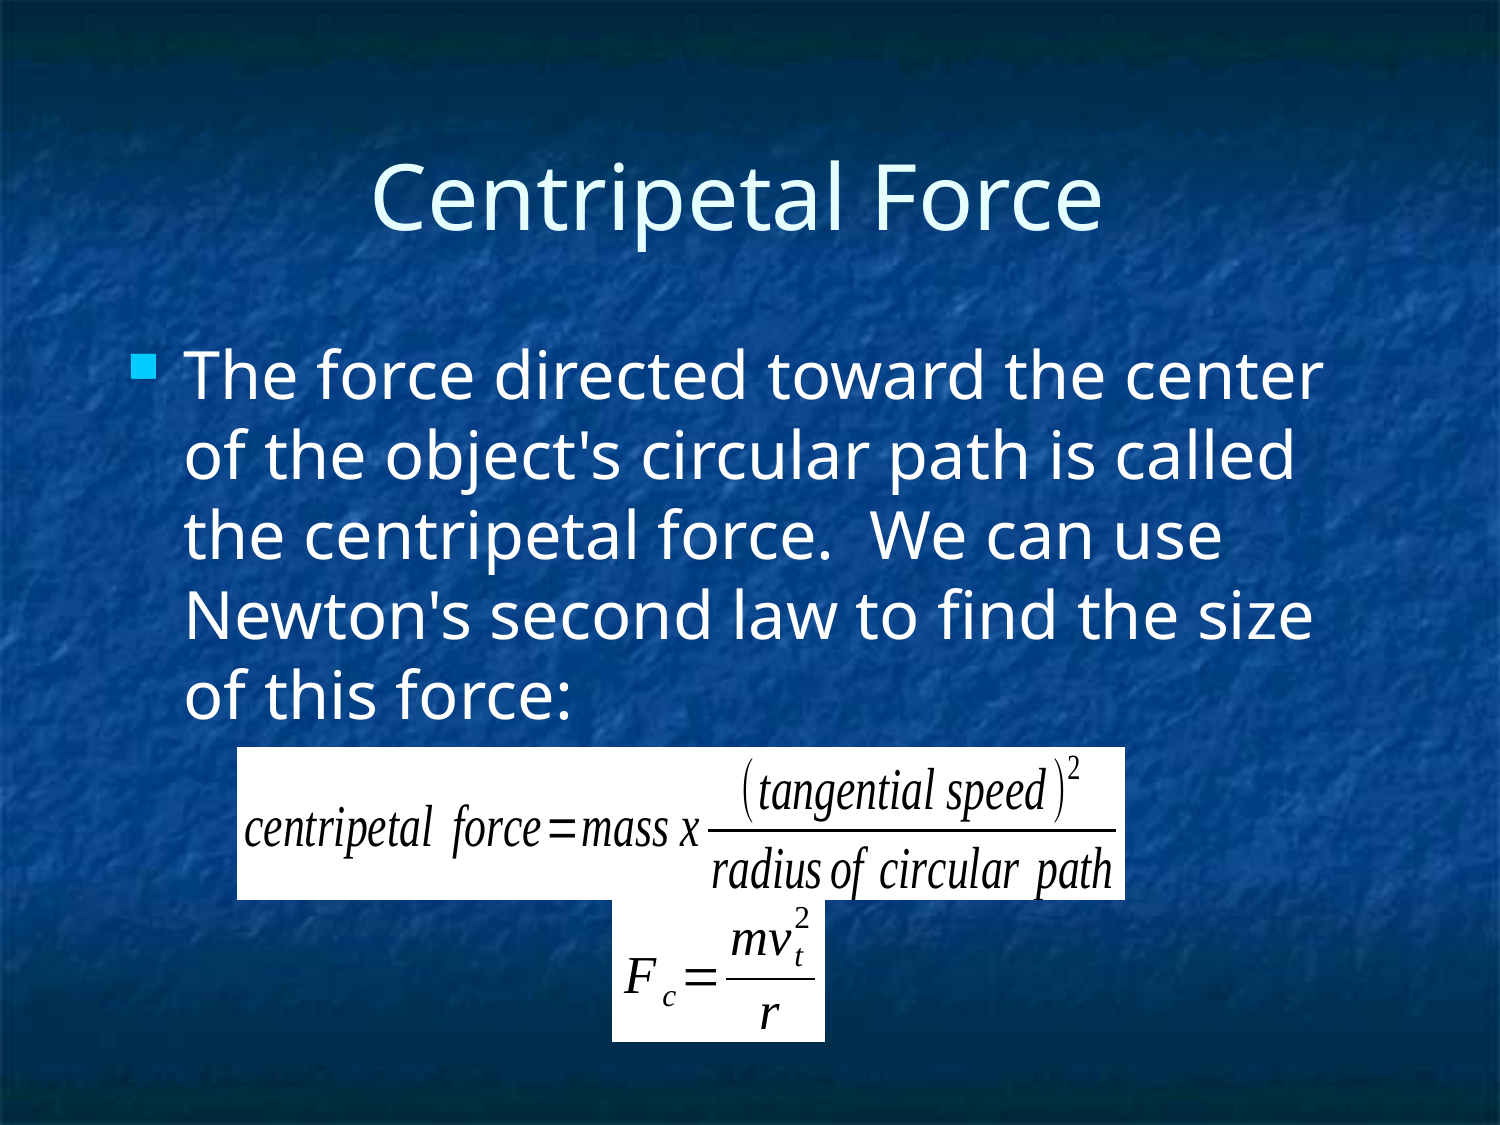

# Centripetal Force
The force directed toward the center of the object's circular path is called the centripetal force. We can use Newton's second law to find the size of this force: